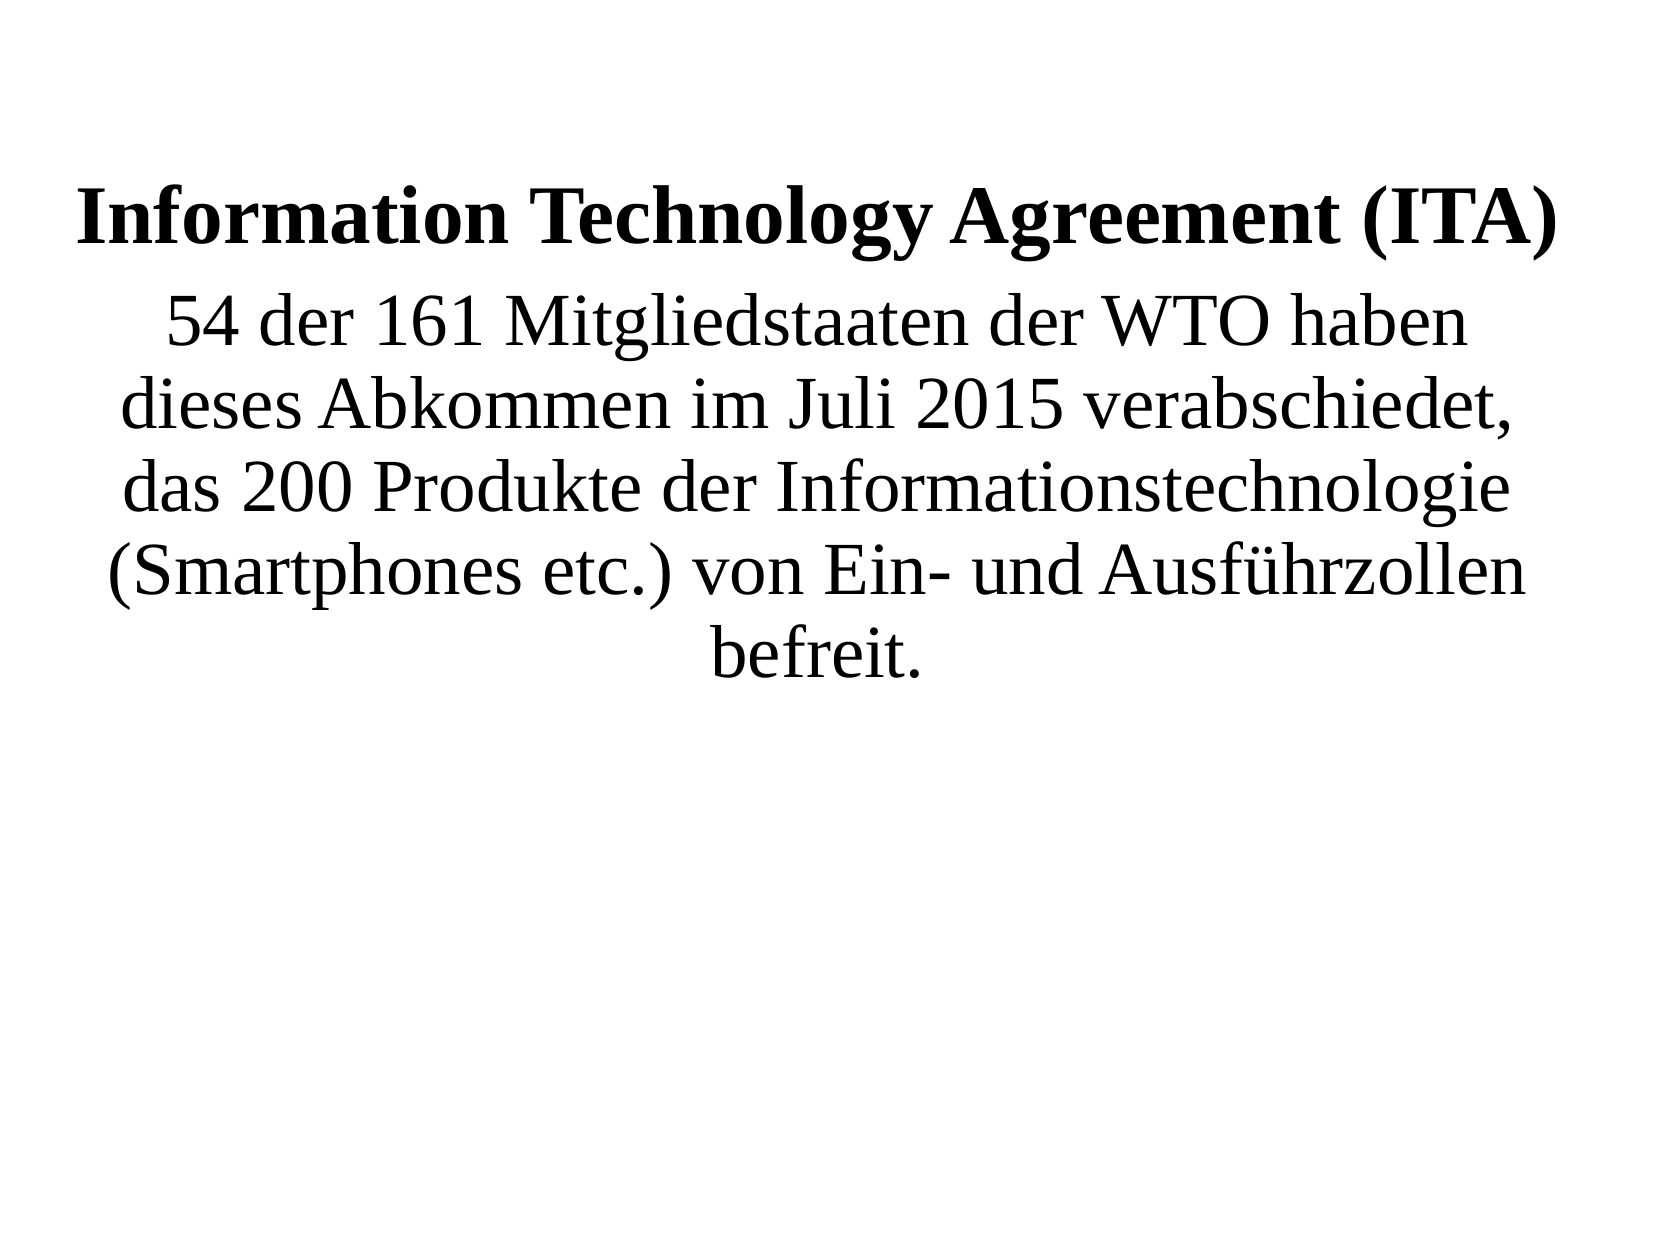

Information Technology Agreement (ITA)
54 der 161 Mitgliedstaaten der WTO haben dieses Abkommen im Juli 2015 verabschiedet, das 200 Produkte der Informationstechnologie (Smartphones etc.) von Ein- und Ausführzollen befreit.